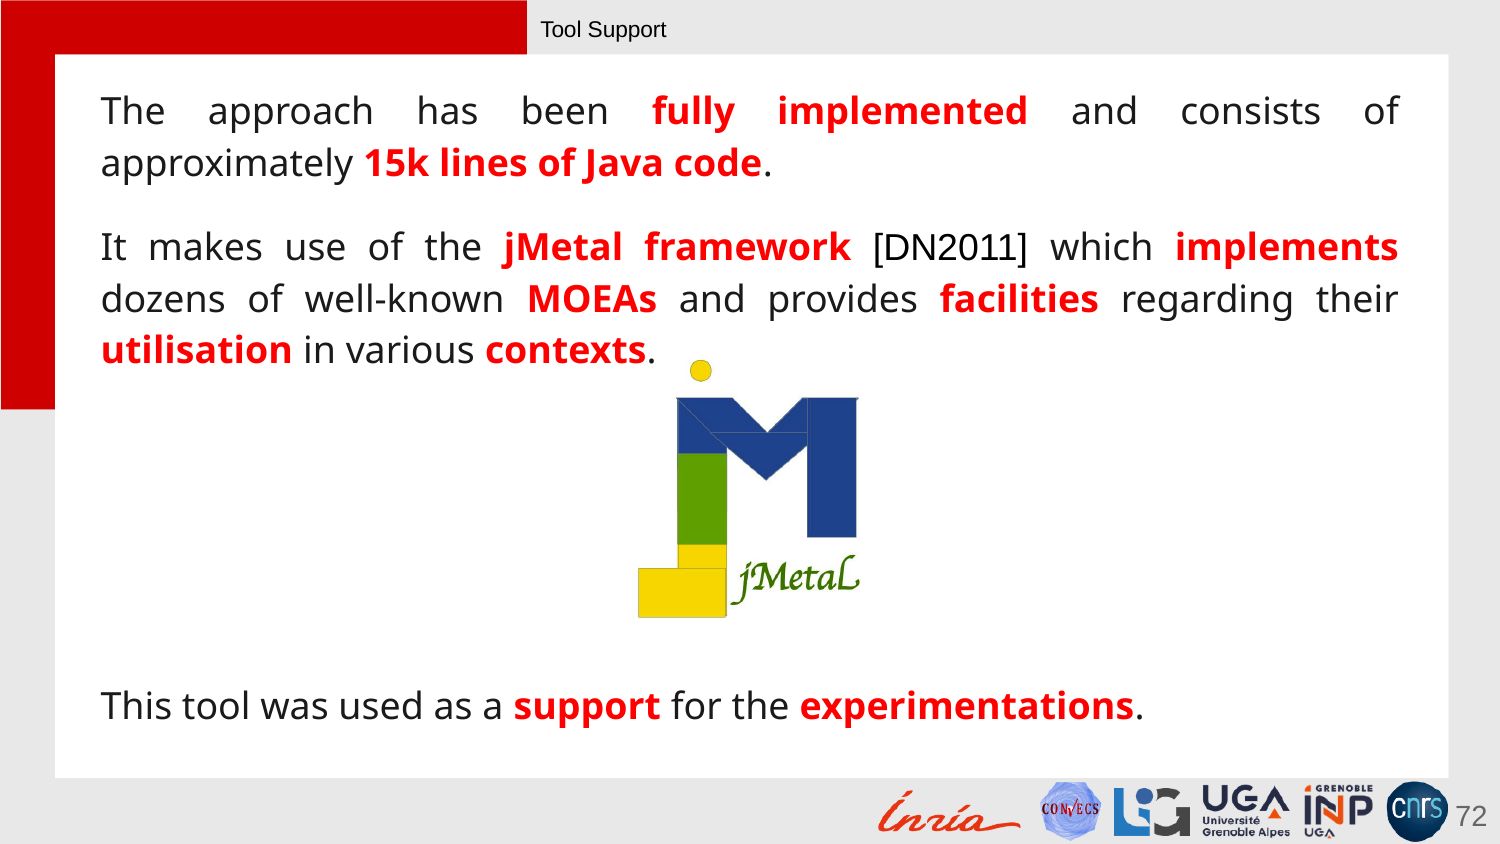

# Tool Support
The approach has been fully implemented and consists of approximately 15k lines of Java code.
It makes use of the jMetal framework [DN2011] which implements dozens of well-known MOEAs and provides facilities regarding their utilisation in various contexts.
This tool was used as a support for the experimentations.
72